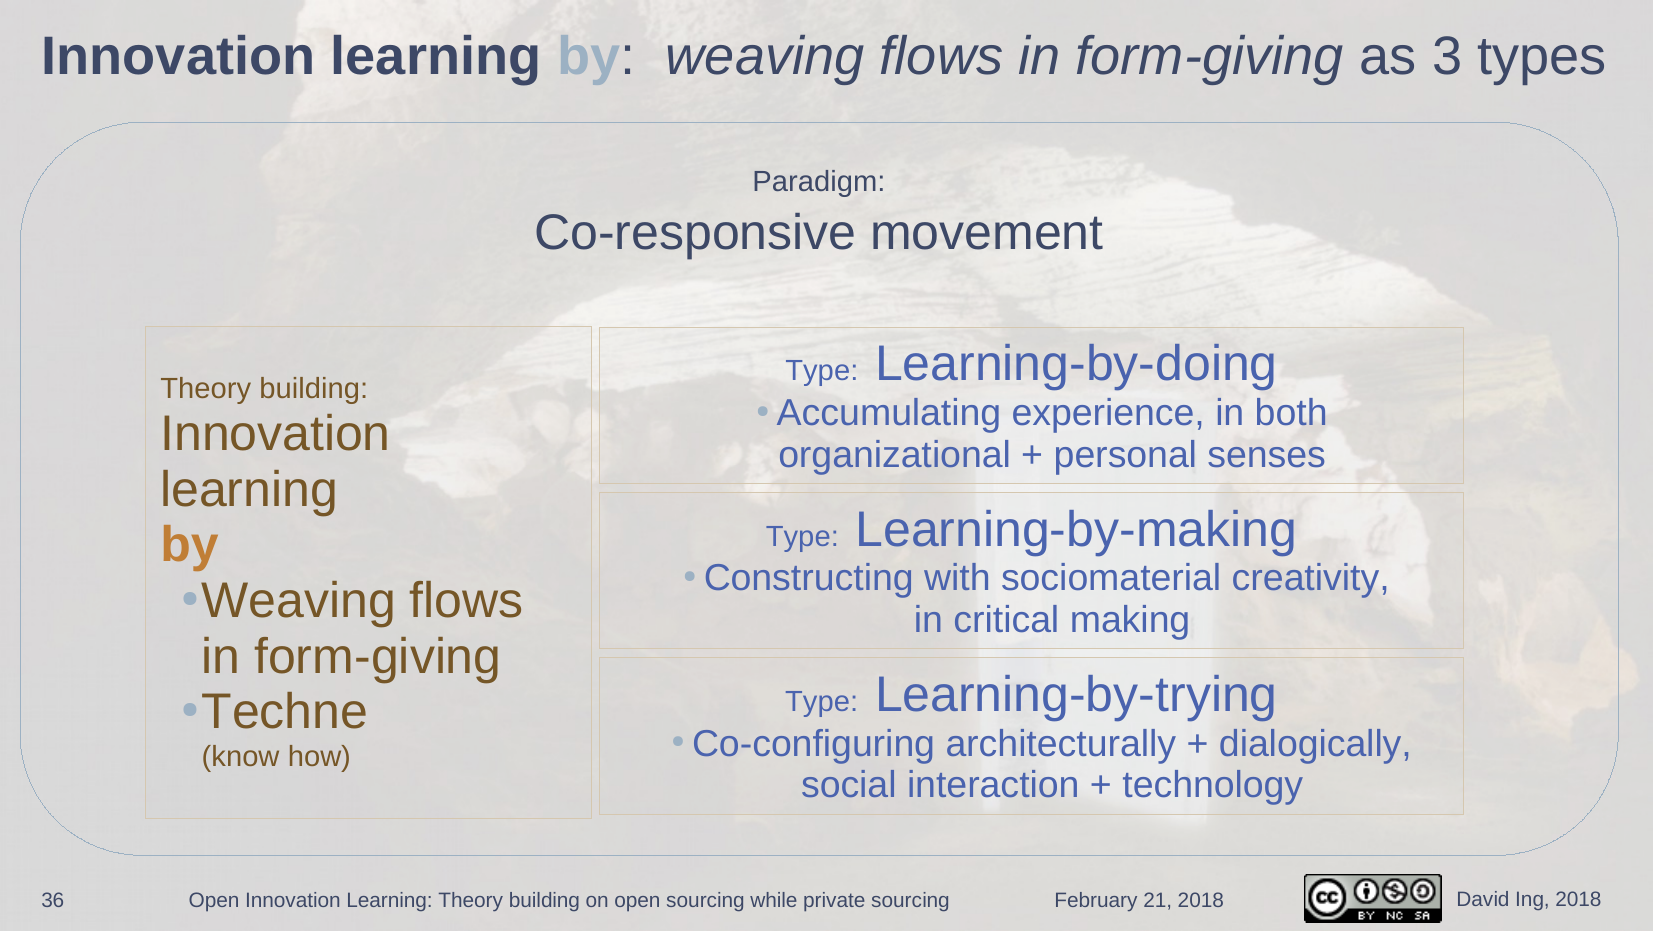

# Innovation learning by: weaving flows in form-giving as 3 types
Paradigm:
Co-responsive movement
Theory building:
Innovation learning
by
Weaving flows in form-giving
Techne
(know how)
Type: Learning-by-doing
Accumulating experience, in both organizational + personal senses
Type: Learning-by-making
Constructing with sociomaterial creativity,
in critical making
Type: Learning-by-trying
Co-configuring architecturally + dialogically, social interaction + technology
Open Innovation Learning: Theory building on open sourcing while private sourcing
February 21, 2018
36